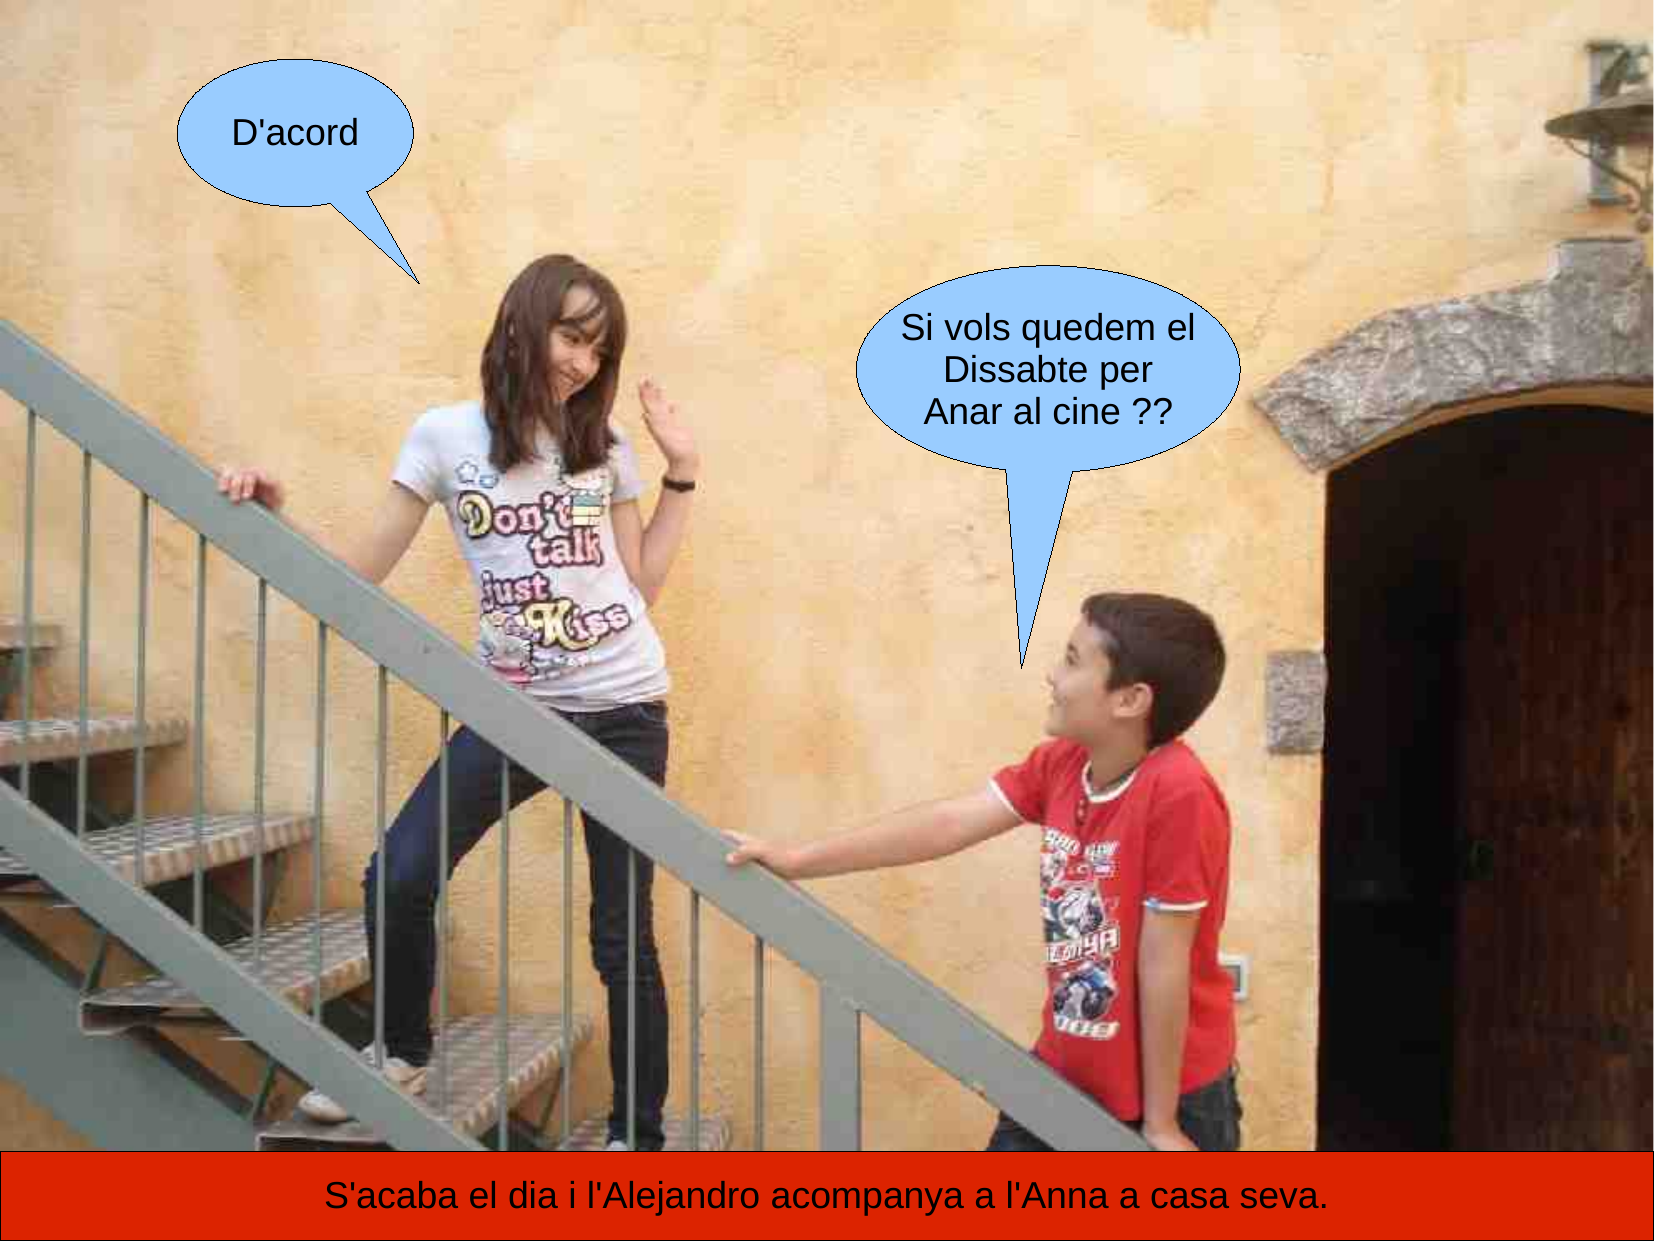

D'acord
Si vols quedem el
Dissabte per
Anar al cine ??
S'acaba el dia i l'Alejandro acompanya a l'Anna a casa seva.